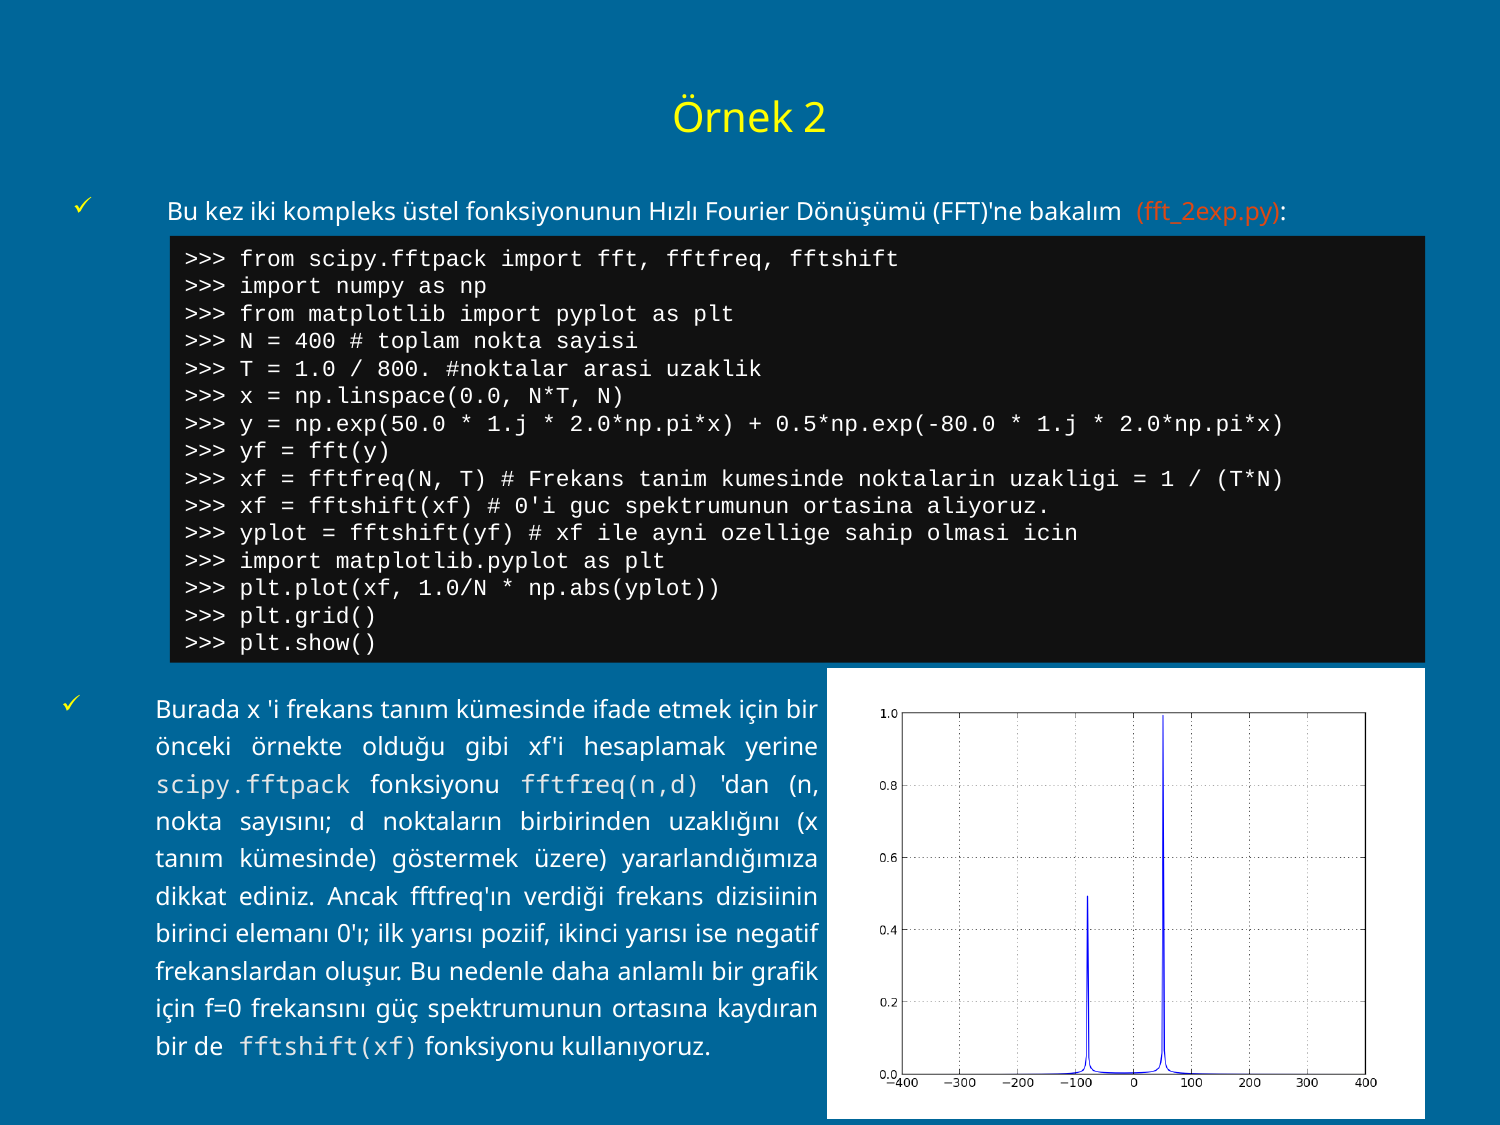

# Örnek 2
Bu kez iki kompleks üstel fonksiyonunun Hızlı Fourier Dönüşümü (FFT)'ne bakalım (fft_2exp.py):
>>> from scipy.fftpack import fft, fftfreq, fftshift
>>> import numpy as np
>>> from matplotlib import pyplot as plt
>>> N = 400 # toplam nokta sayisi
>>> T = 1.0 / 800. #noktalar arasi uzaklik
>>> x = np.linspace(0.0, N*T, N)
>>> y = np.exp(50.0 * 1.j * 2.0*np.pi*x) + 0.5*np.exp(-80.0 * 1.j * 2.0*np.pi*x)
>>> yf = fft(y)
>>> xf = fftfreq(N, T) # Frekans tanim kumesinde noktalarin uzakligi = 1 / (T*N)
>>> xf = fftshift(xf) # 0'i guc spektrumunun ortasina aliyoruz.
>>> yplot = fftshift(yf) # xf ile ayni ozellige sahip olmasi icin
>>> import matplotlib.pyplot as plt
>>> plt.plot(xf, 1.0/N * np.abs(yplot))
>>> plt.grid()
>>> plt.show()
Burada x 'i frekans tanım kümesinde ifade etmek için bir önceki örnekte olduğu gibi xf'i hesaplamak yerine scipy.fftpack fonksiyonu fftfreq(n,d) 'dan (n, nokta sayısını; d noktaların birbirinden uzaklığını (x tanım kümesinde) göstermek üzere) yararlandığımıza dikkat ediniz. Ancak fftfreq'ın verdiği frekans dizisiinin birinci elemanı 0'ı; ilk yarısı poziif, ikinci yarısı ise negatif frekanslardan oluşur. Bu nedenle daha anlamlı bir grafik için f=0 frekansını güç spektrumunun ortasına kaydıran bir de fftshift(xf) fonksiyonu kullanıyoruz.